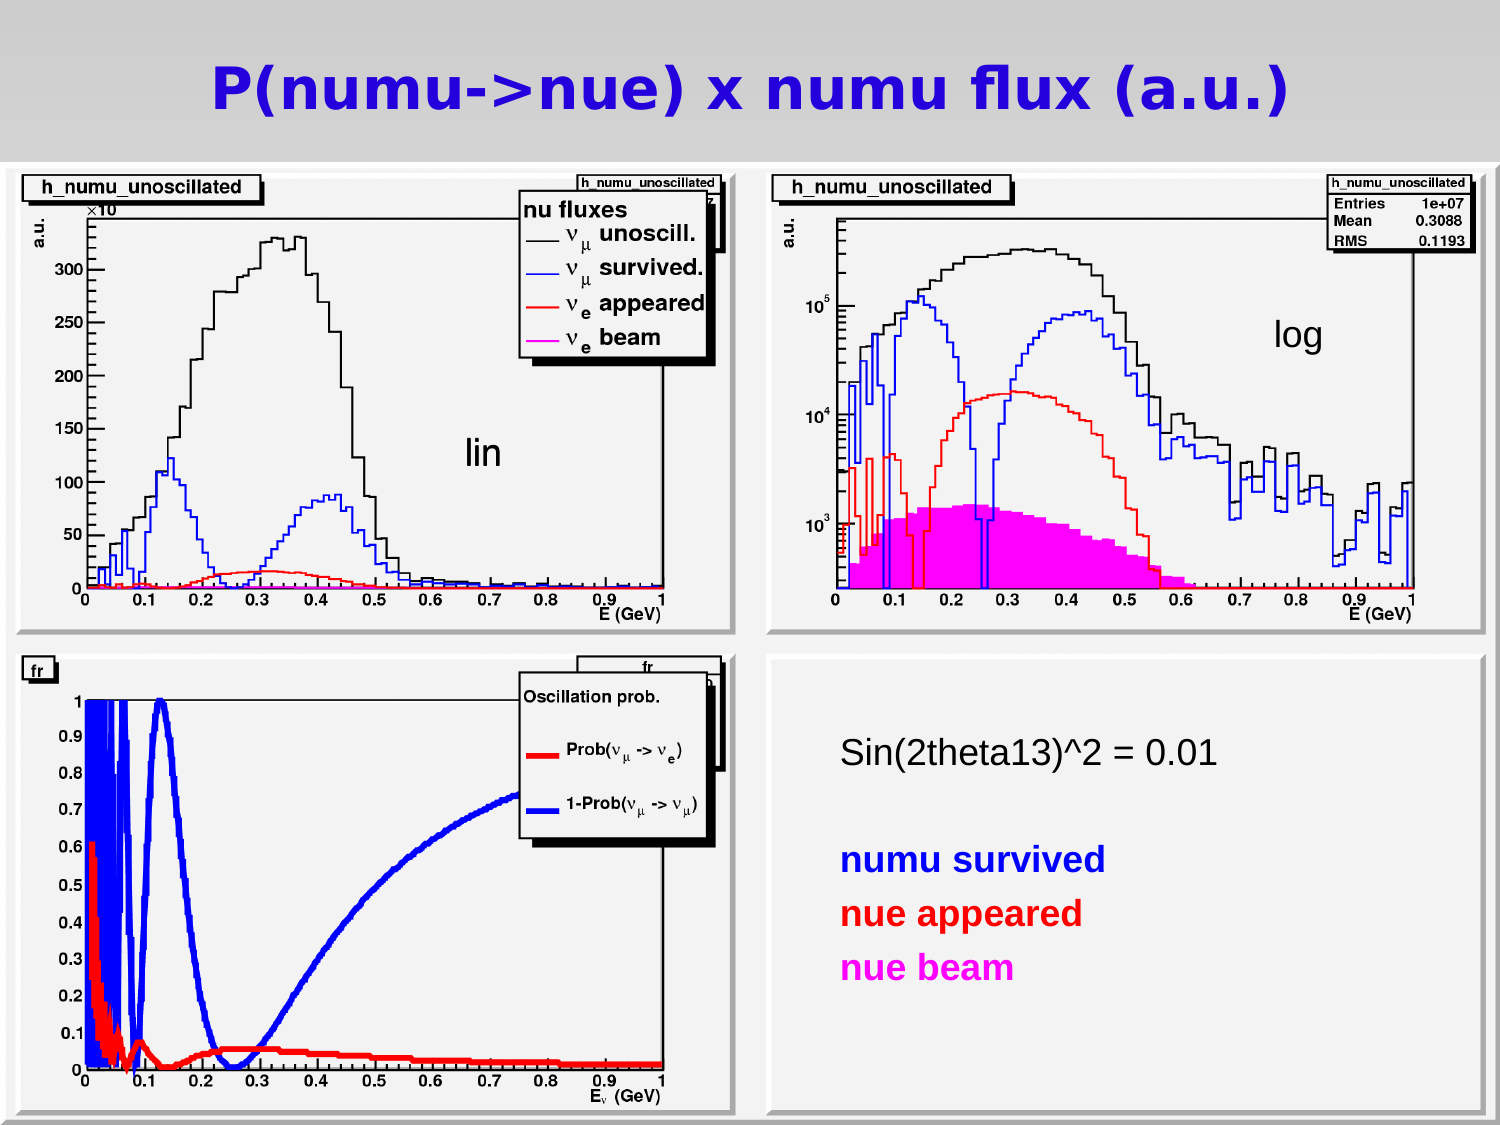

# P(numu->nue) x numu flux (a.u.)
log
lin
lin
Sin(2theta13)^2 = 0.01
numu survived
nue appeared
nue beam